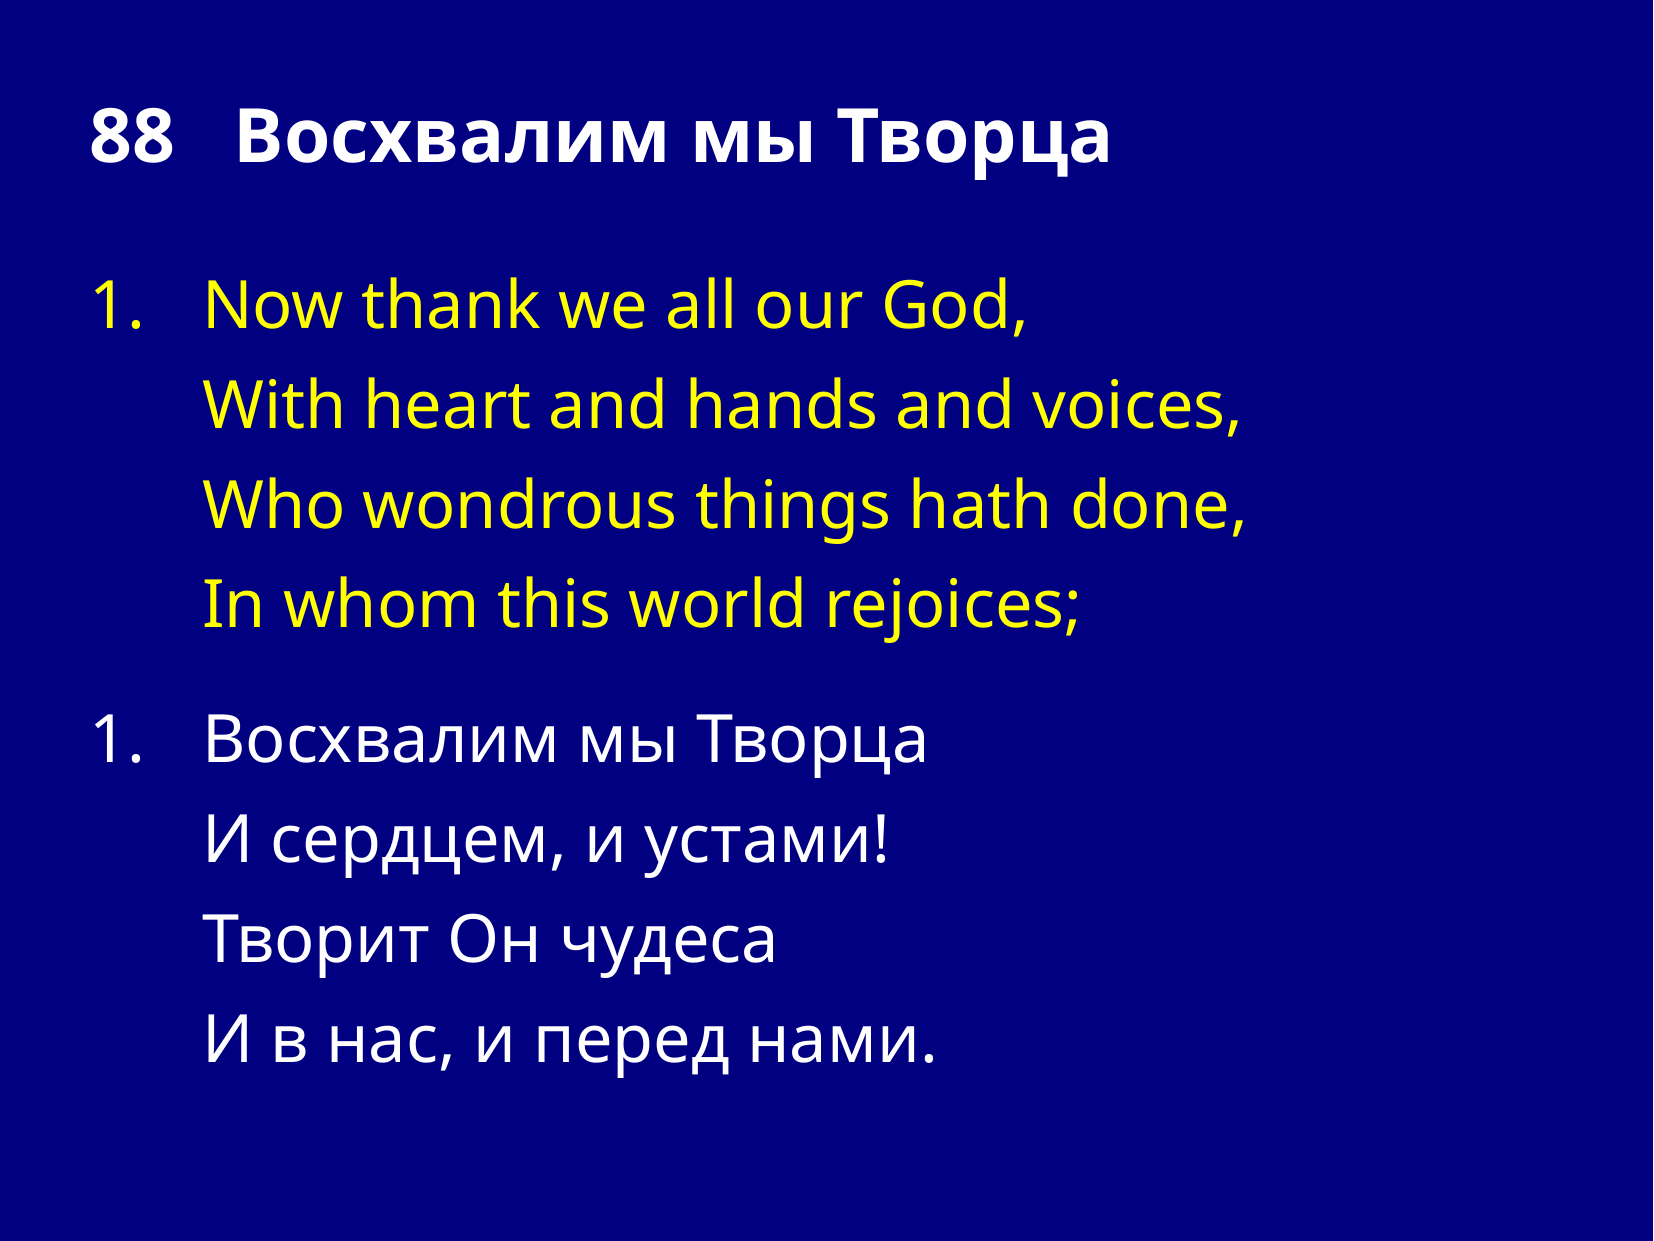

88 Восхвалим мы Творца
1.	Now thank we all our God,
	With heart and hands and voices,
	Who wondrous things hath done,
	In whom this world rejoices;
1.	Восхвалим мы Творца
	И сердцем, и устами!
	Творит Он чудеса
	И в нас, и перед нами.